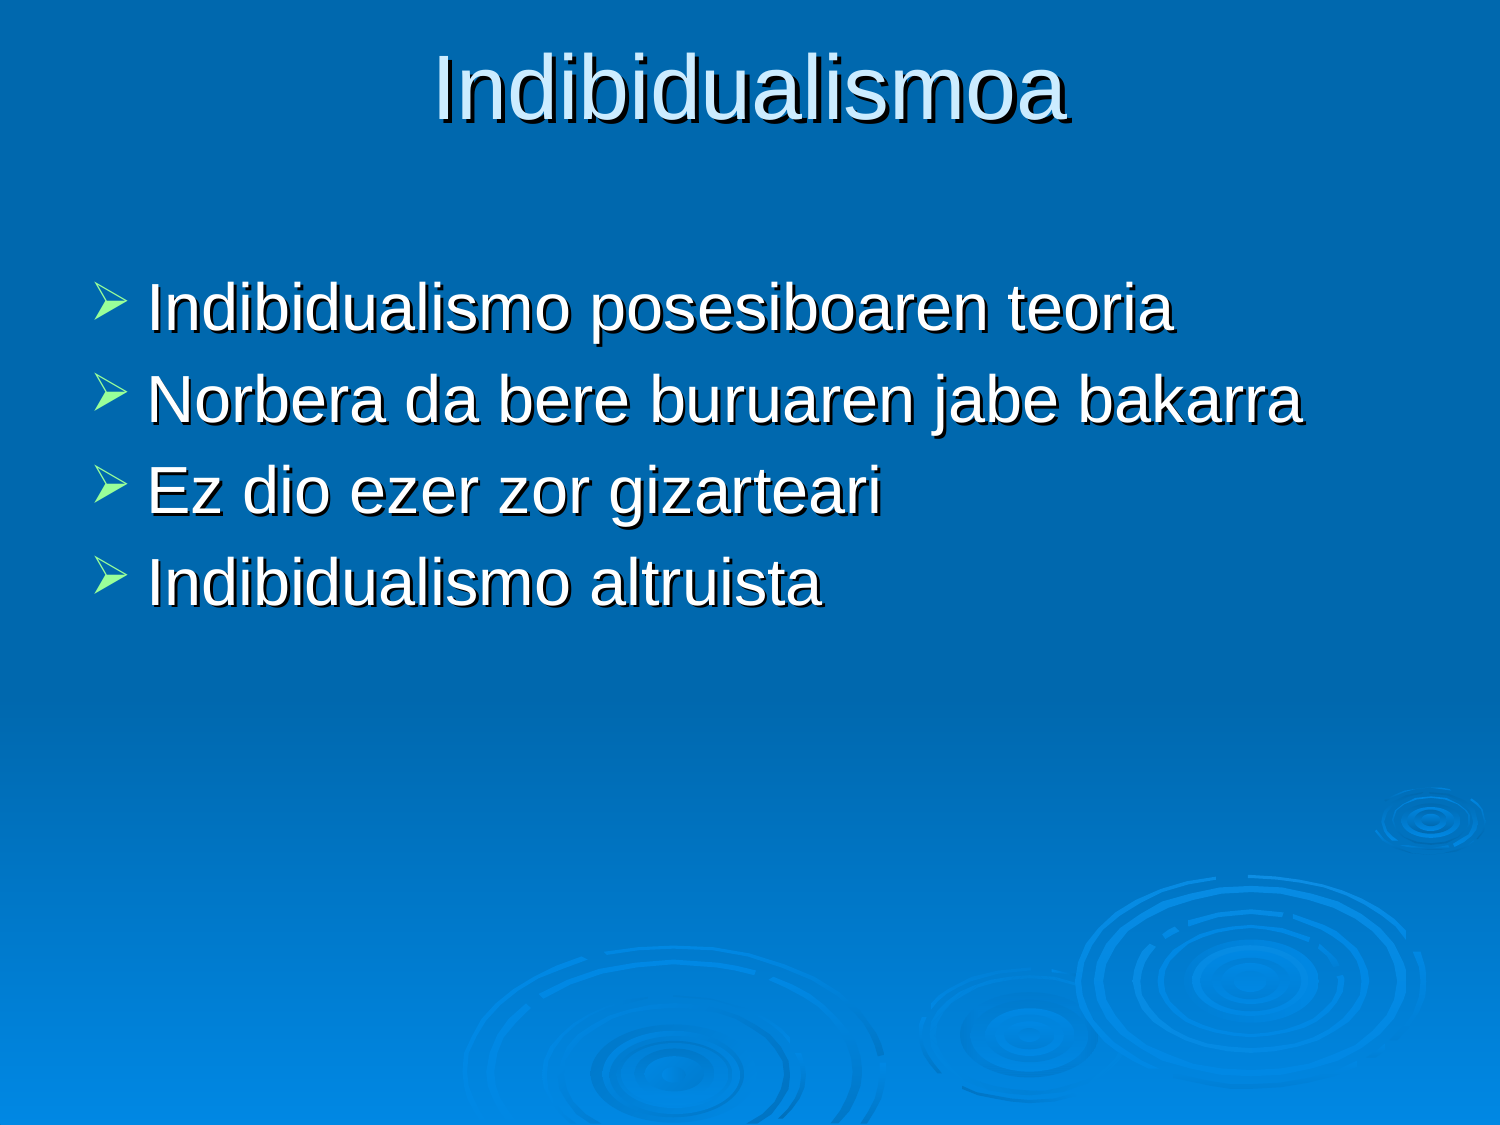

# Indibidualismoa
Indibidualismo posesiboaren teoria
Norbera da bere buruaren jabe bakarra
Ez dio ezer zor gizarteari
Indibidualismo altruista